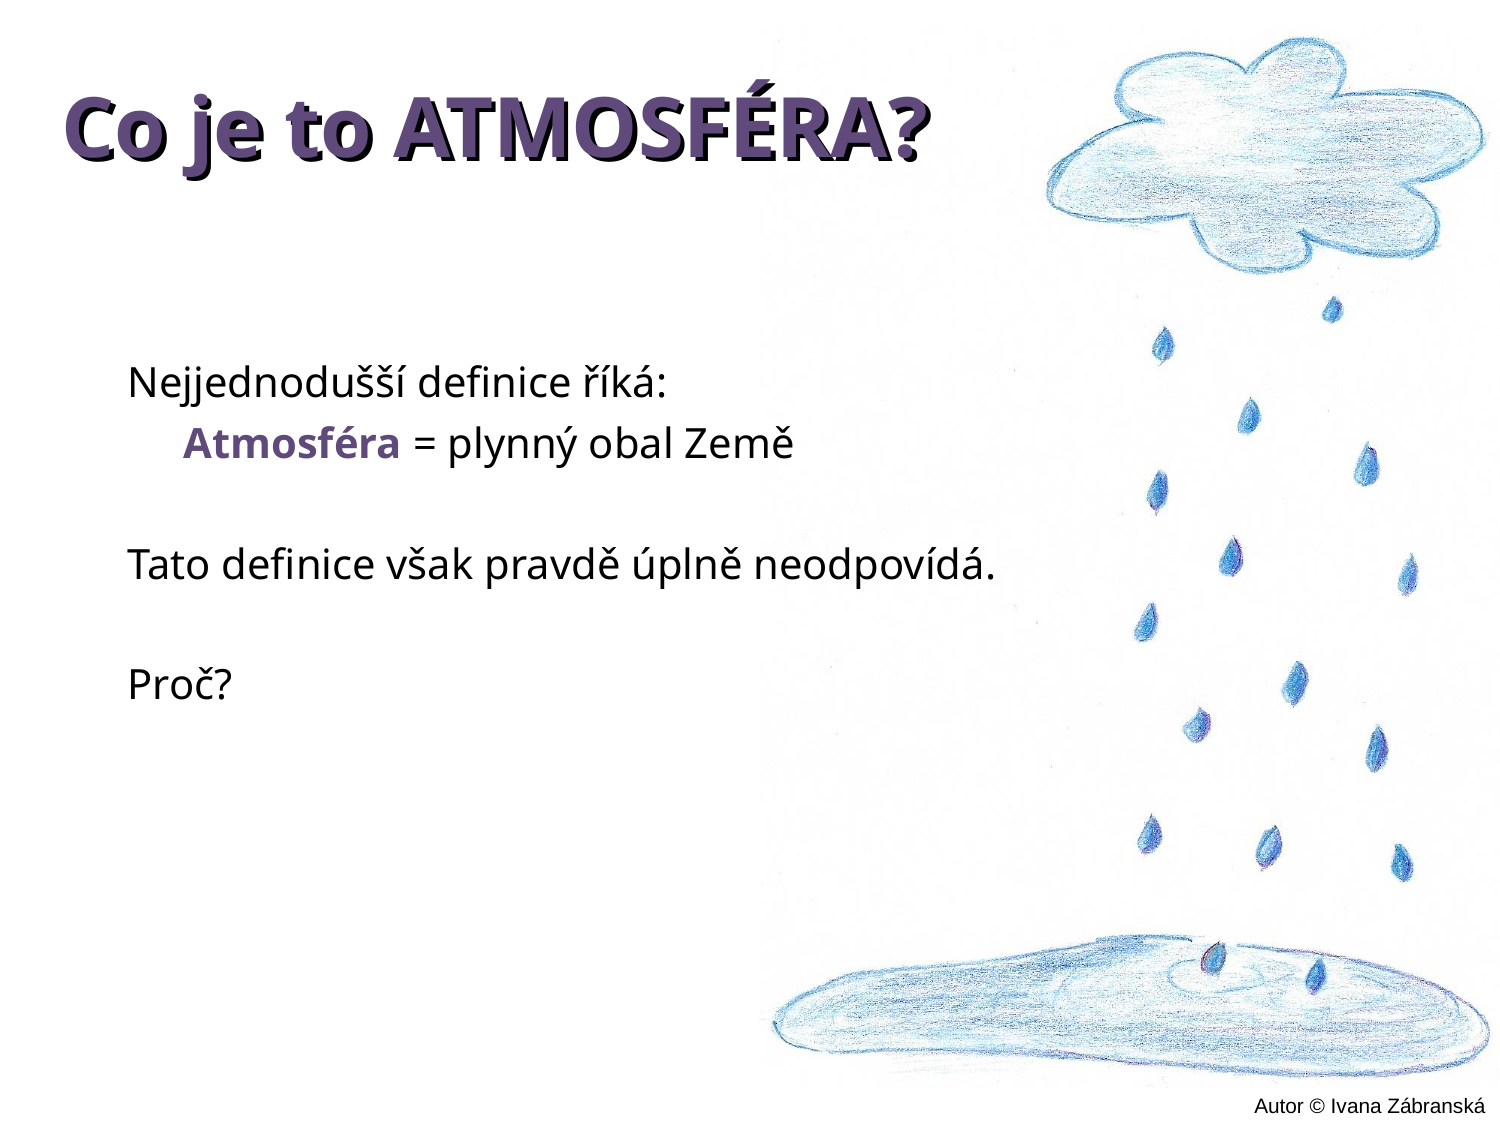

# Co je to ATMOSFÉRA?
Nejjednodušší definice říká:
	Atmosféra = plynný obal Země
Tato definice však pravdě úplně neodpovídá.
Proč?
Autor © Ivana Zábranská